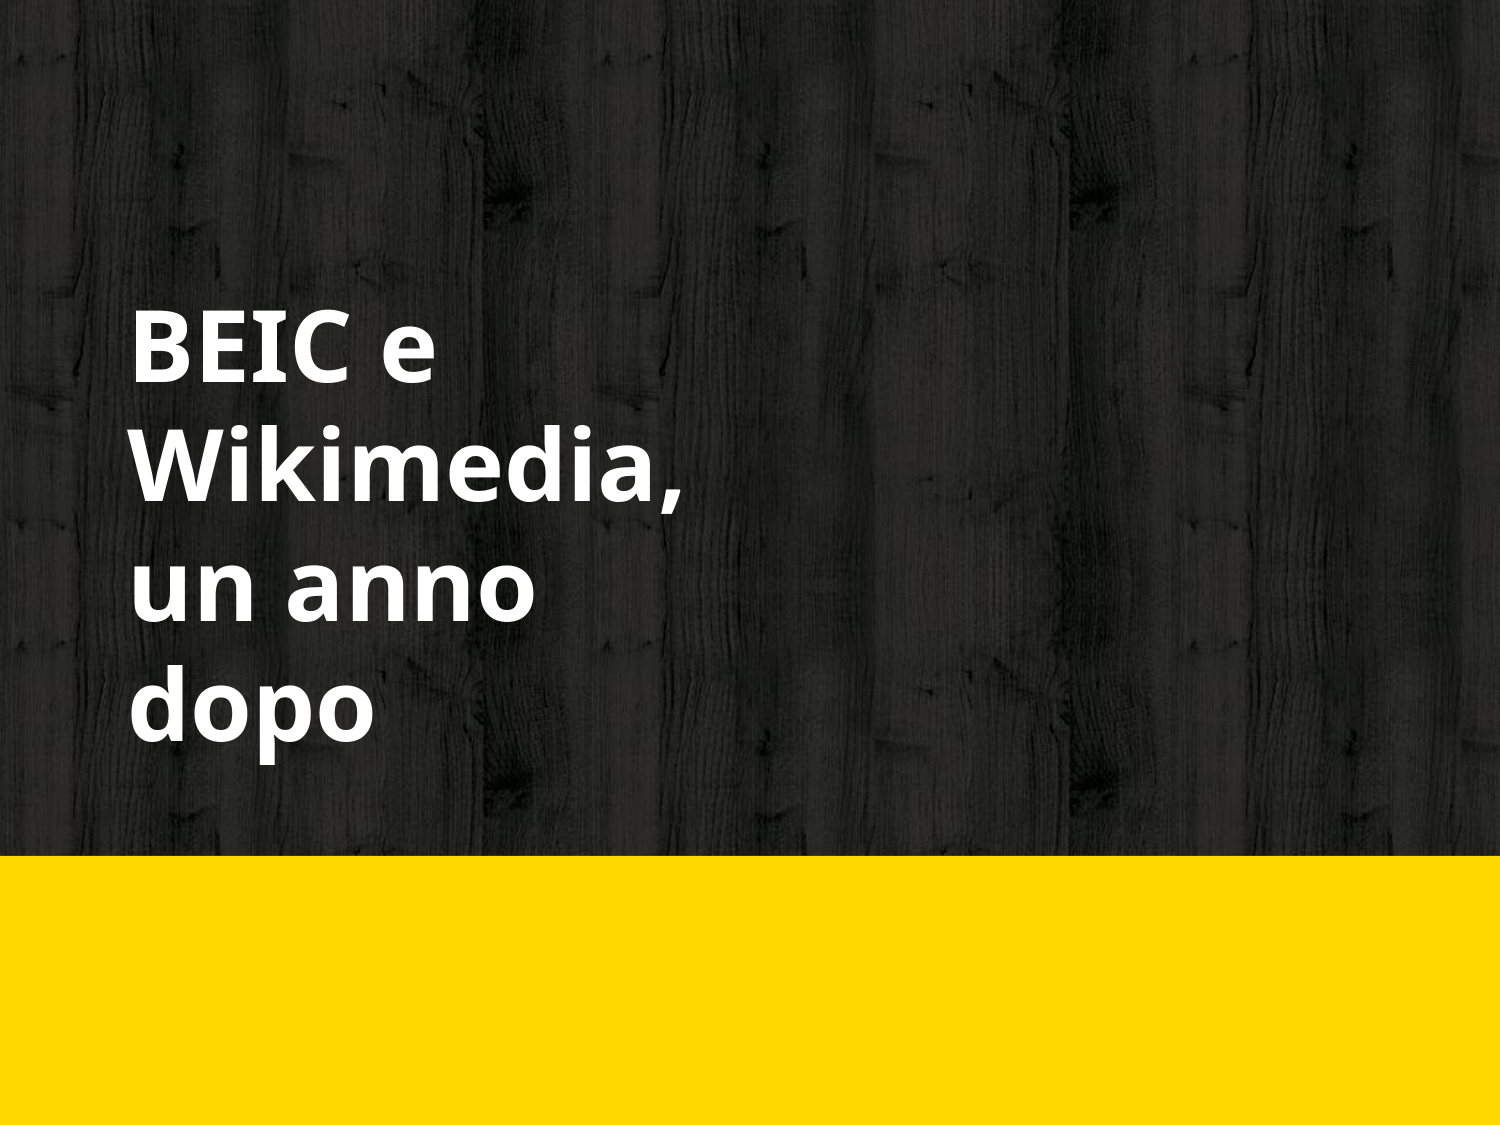

# BEIC e Wikimedia, un anno dopo